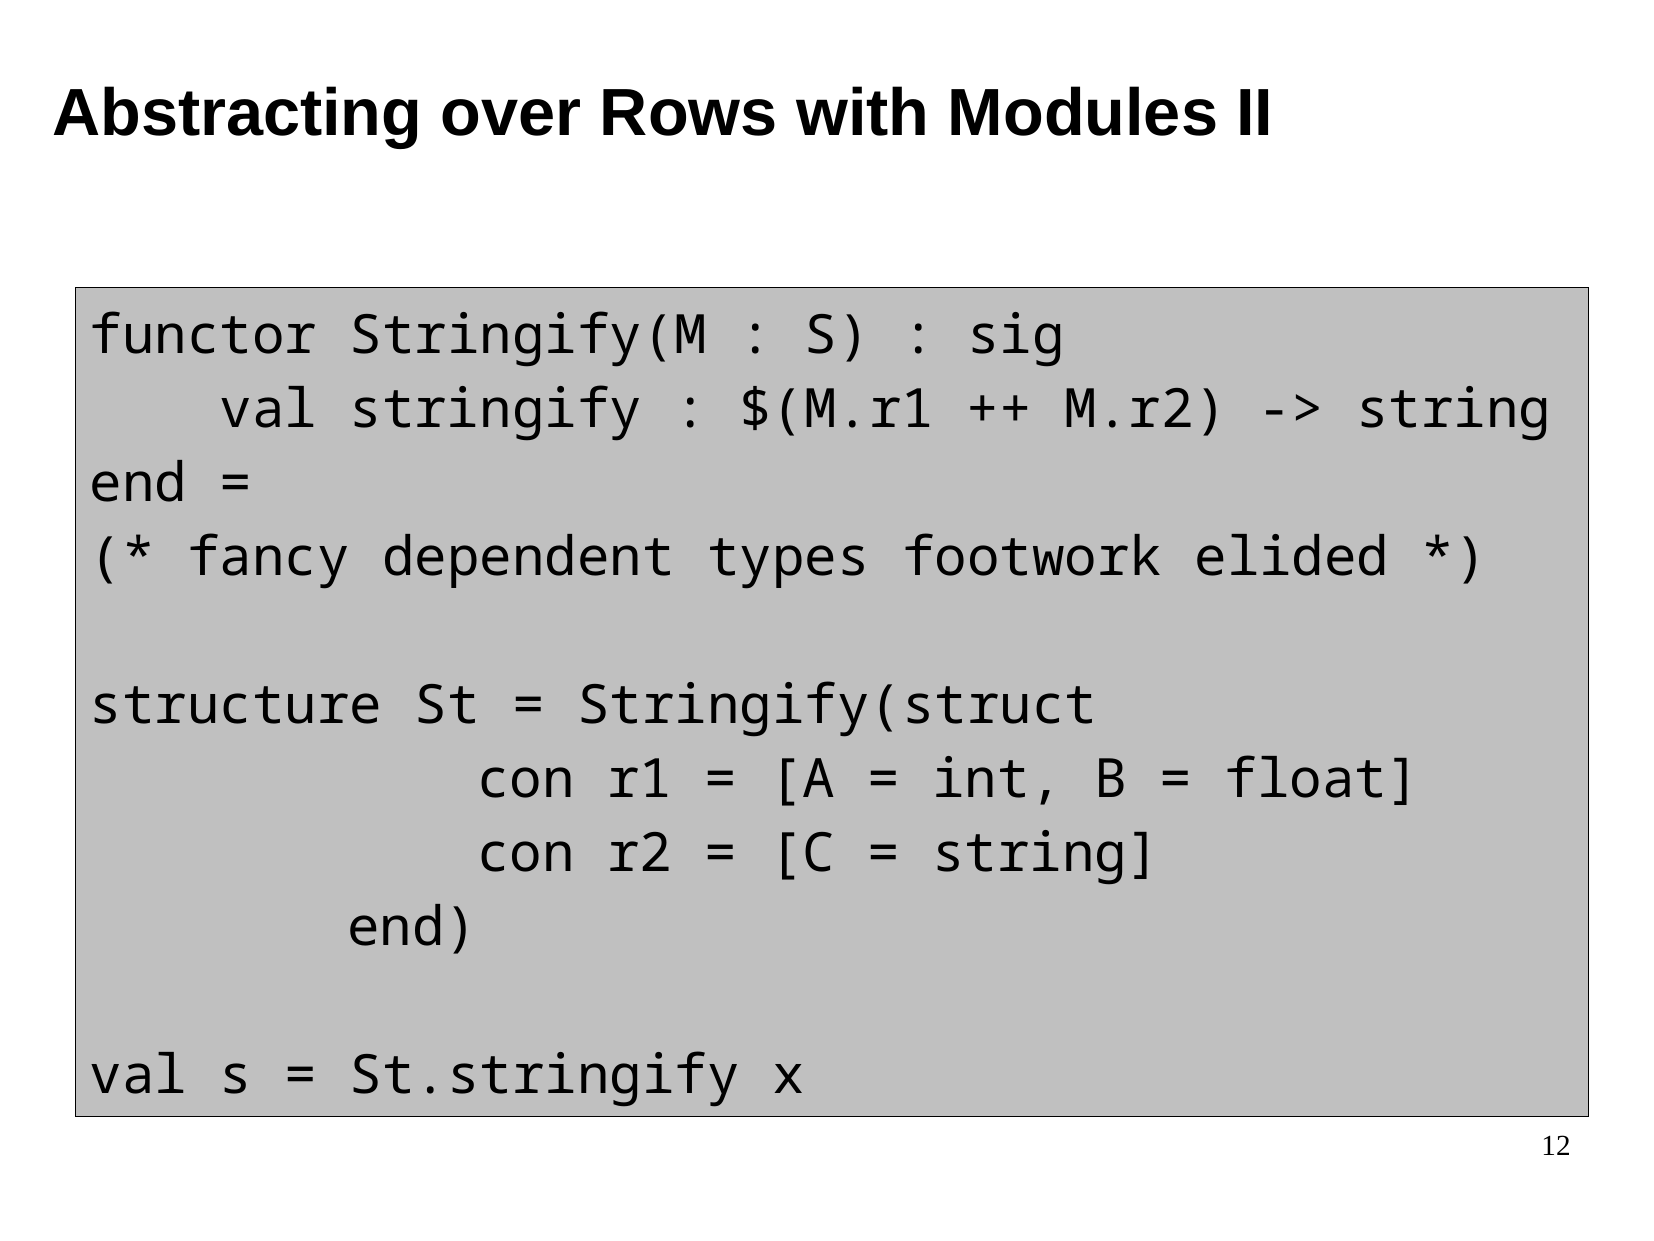

Abstracting over Rows with Modules II
functor Stringify(M : S) : sig
 val stringify : $(M.r1 ++ M.r2) -> string
end =
(* fancy dependent types footwork elided *)
structure St = Stringify(struct
			 con r1 = [A = int, B = float]
			 con r2 = [C = string]
			 end)
val s = St.stringify x
12